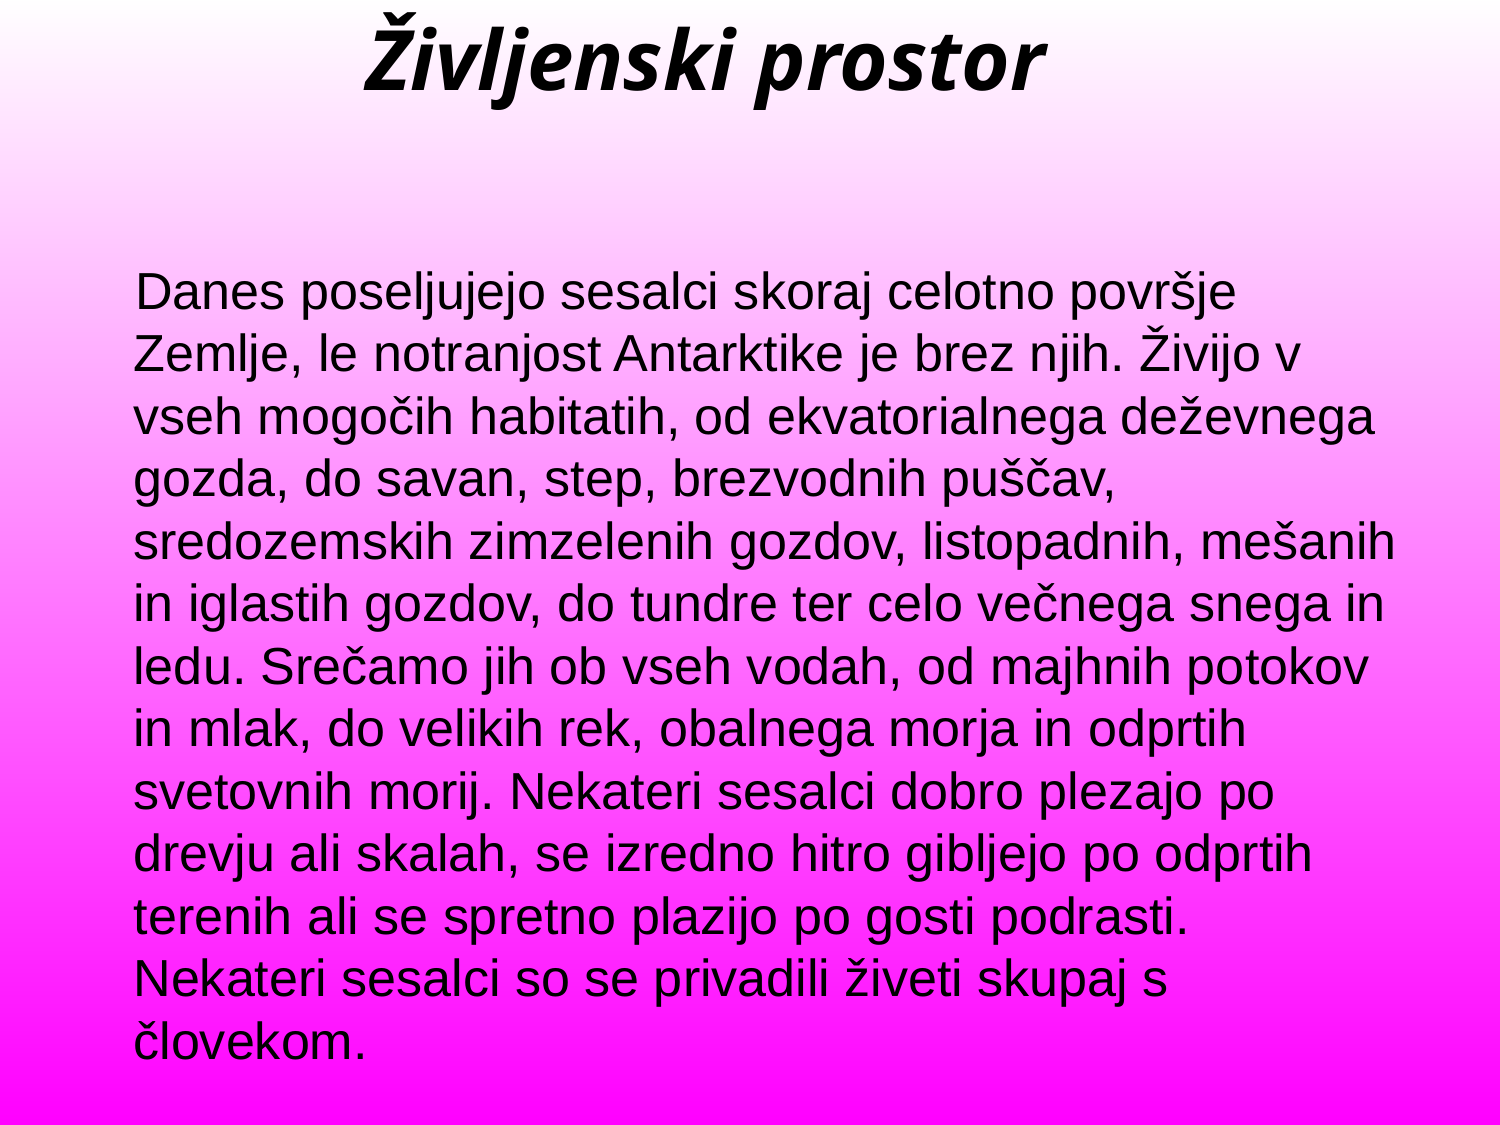

Življenski prostor
 Danes poseljujejo sesalci skoraj celotno površje Zemlje, le notranjost Antarktike je brez njih. Živijo v vseh mogočih habitatih, od ekvatorialnega deževnega gozda, do savan, step, brezvodnih puščav, sredozemskih zimzelenih gozdov, listopadnih, mešanih in iglastih gozdov, do tundre ter celo večnega snega in ledu. Srečamo jih ob vseh vodah, od majhnih potokov in mlak, do velikih rek, obalnega morja in odprtih svetovnih morij. Nekateri sesalci dobro plezajo po drevju ali skalah, se izredno hitro gibljejo po odprtih terenih ali se spretno plazijo po gosti podrasti. Nekateri sesalci so se privadili živeti skupaj s človekom.